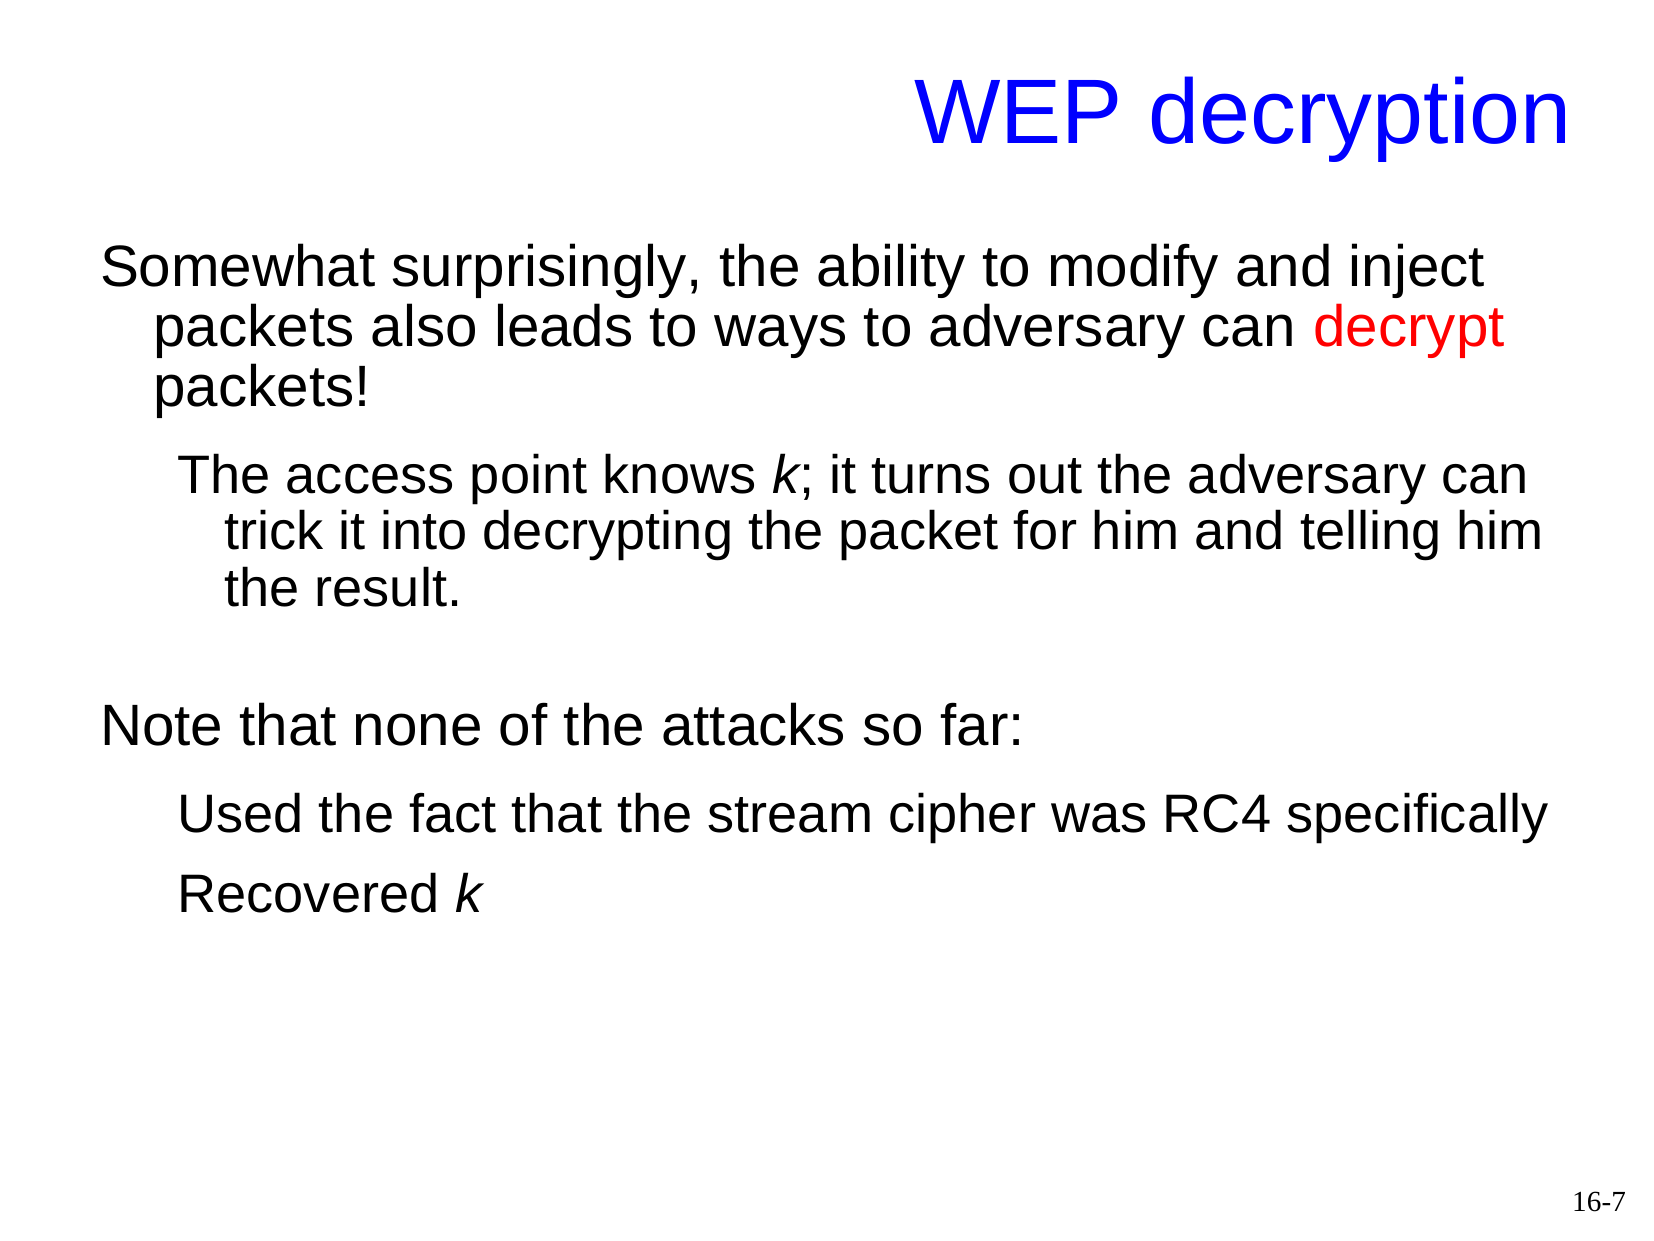

# WEP decryption
Somewhat surprisingly, the ability to modify and inject packets also leads to ways to adversary can decrypt packets!
The access point knows k; it turns out the adversary can trick it into decrypting the packet for him and telling him the result.
Note that none of the attacks so far:
Used the fact that the stream cipher was RC4 specifically
Recovered k